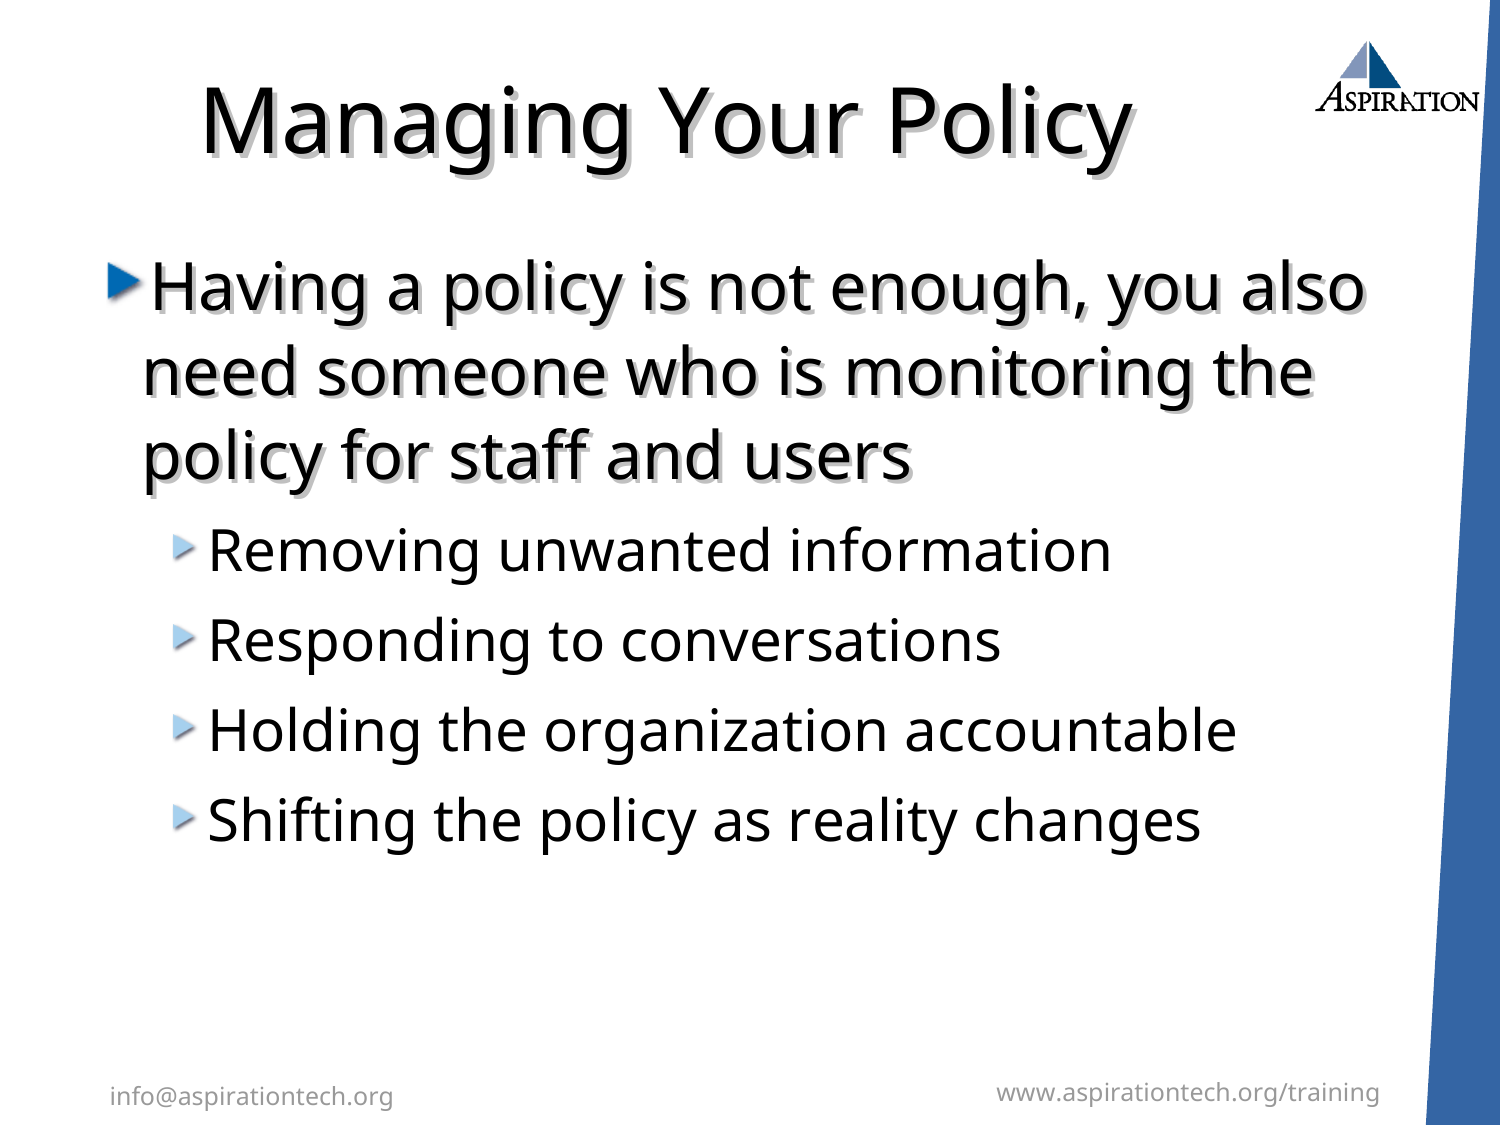

# Managing Your Policy
Having a policy is not enough, you also need someone who is monitoring the policy for staff and users
Removing unwanted information
Responding to conversations
Holding the organization accountable
Shifting the policy as reality changes